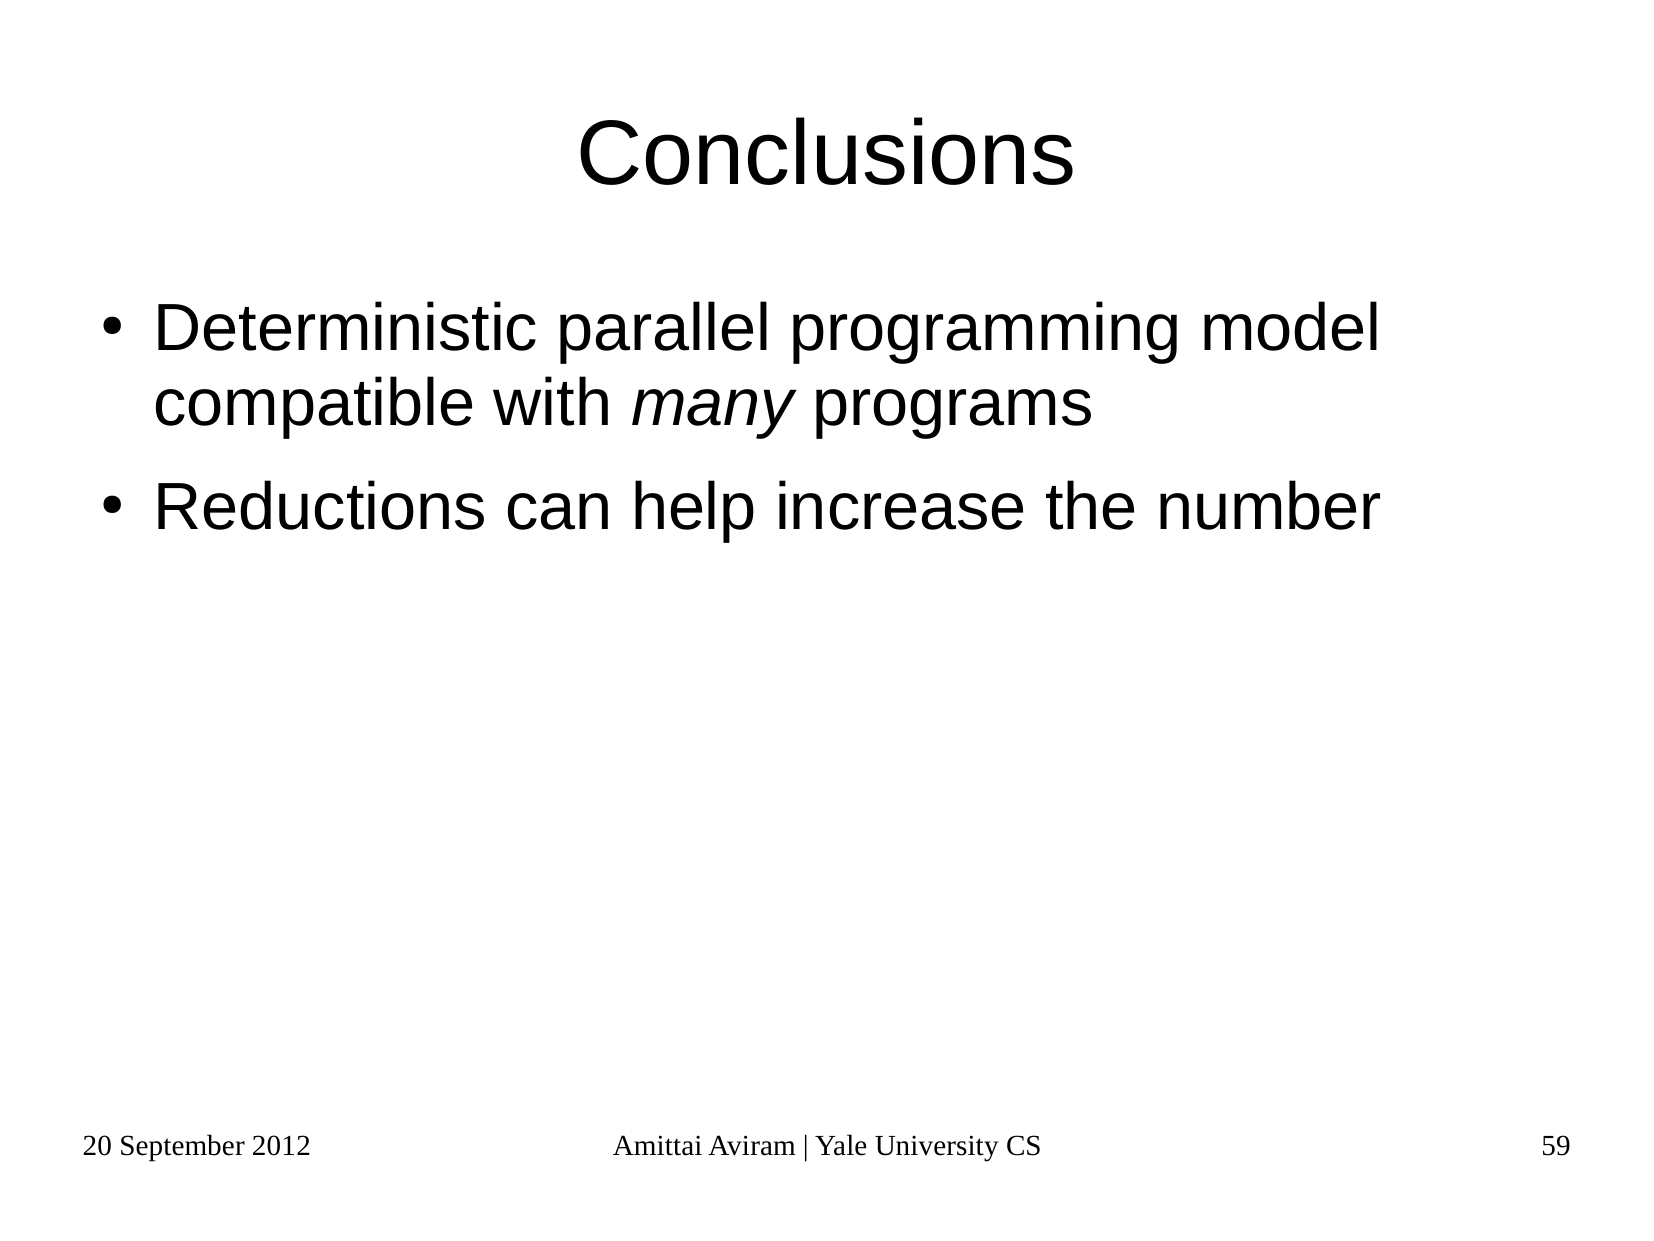

# Conclusions
Deterministic parallel programming model compatible with many programs
Reductions can help increase the number
59